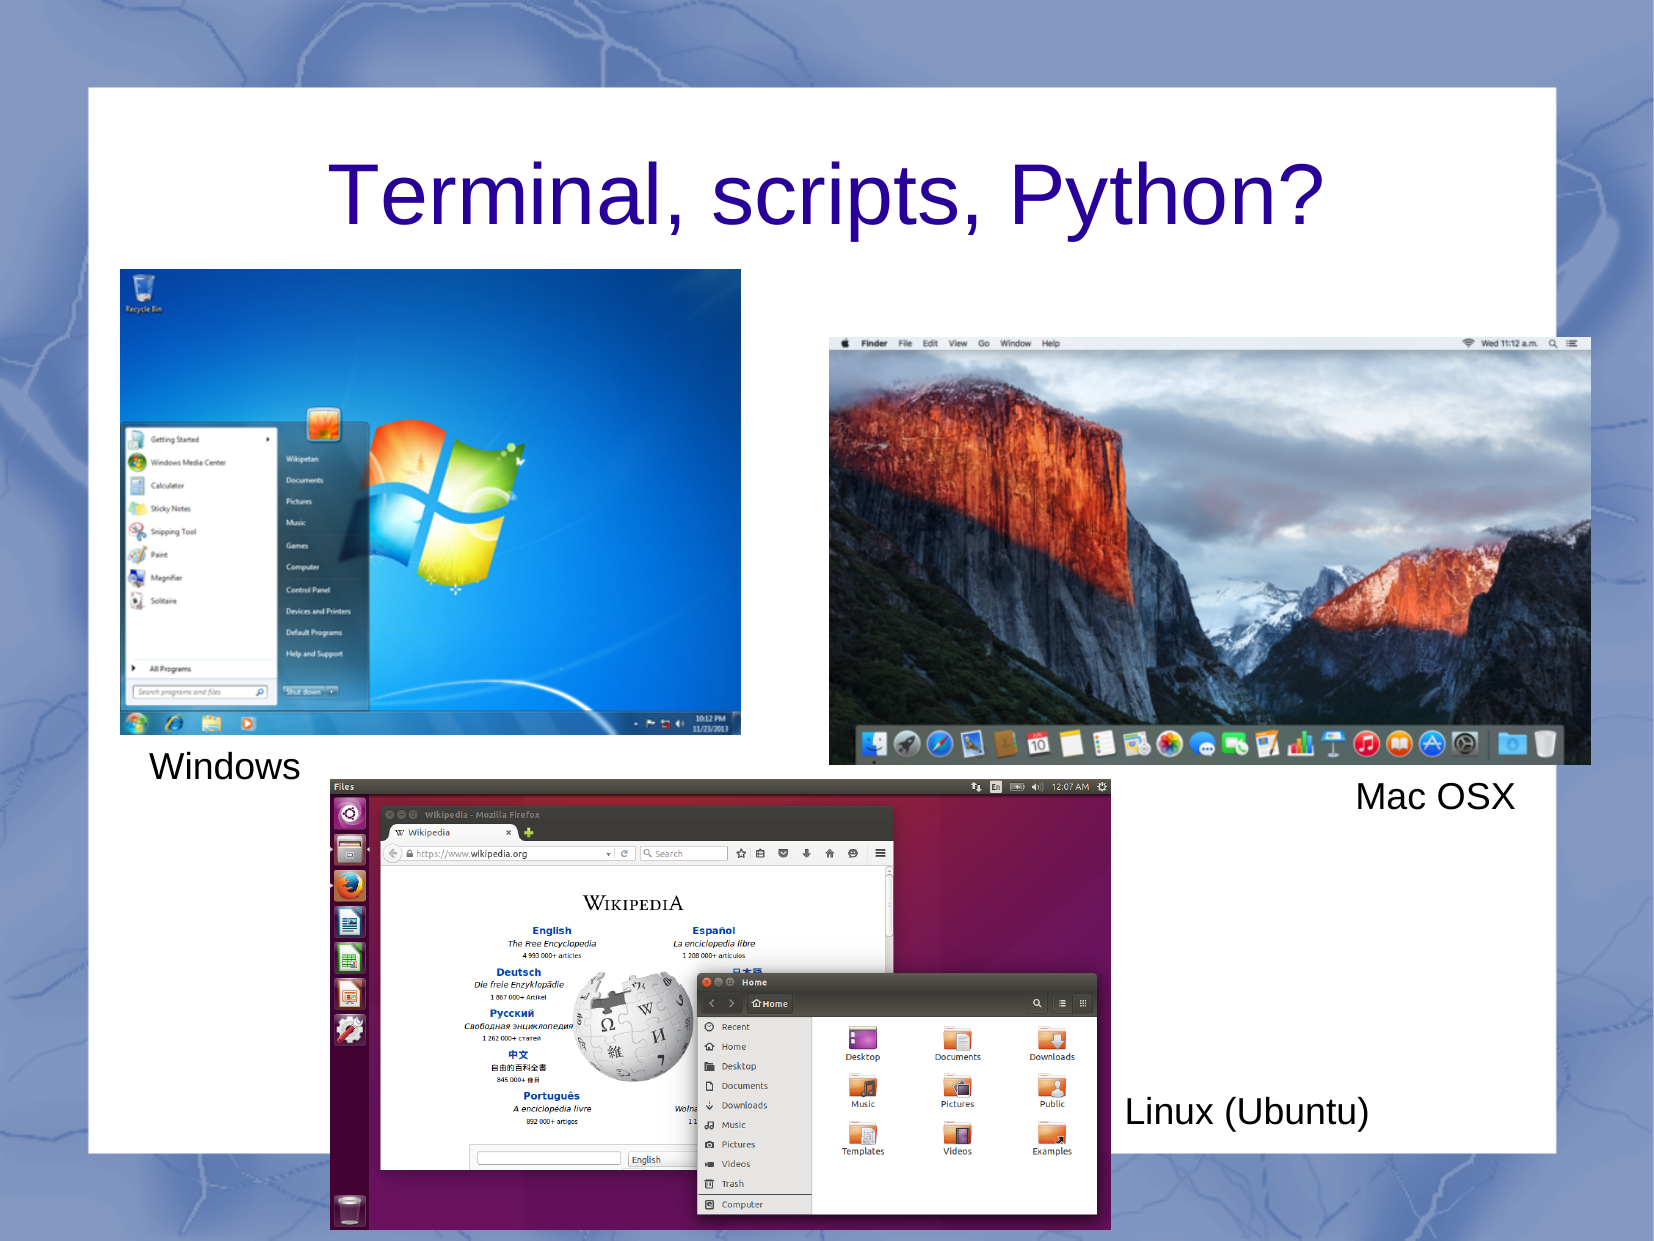

# Terminal, scripts, Python?
Windows
Mac OSX
Linux (Ubuntu)